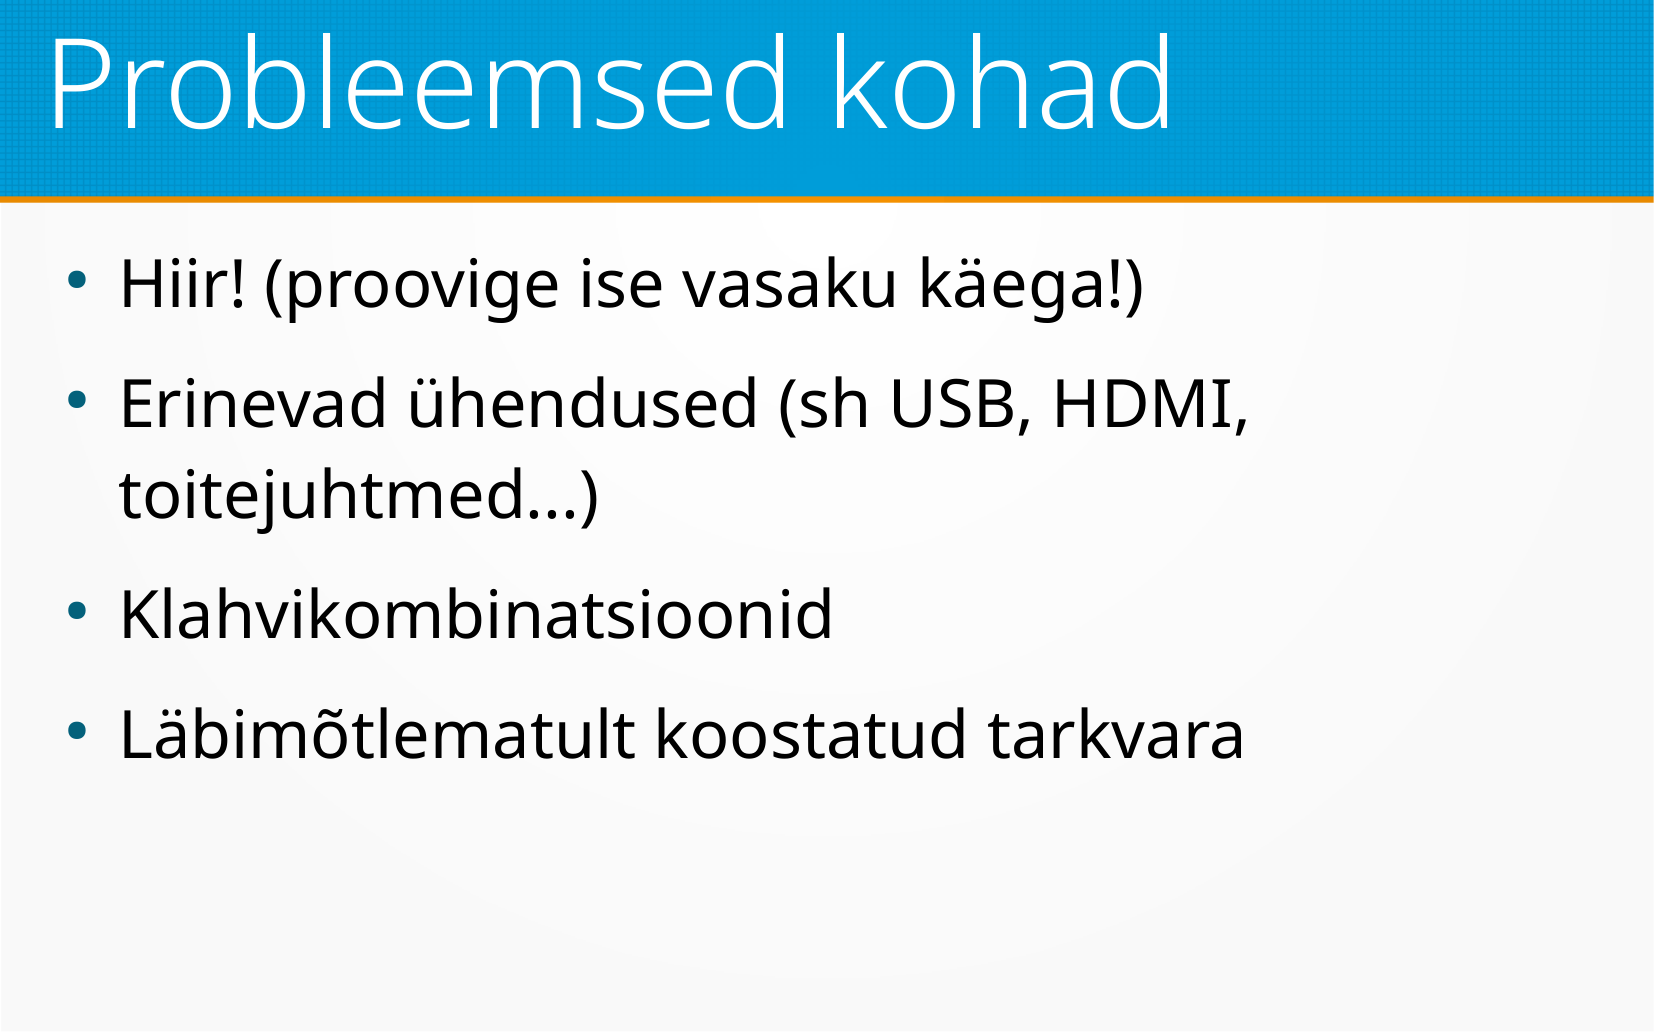

# Probleemsed kohad
Hiir! (proovige ise vasaku käega!)
Erinevad ühendused (sh USB, HDMI, toitejuhtmed...)
Klahvikombinatsioonid
Läbimõtlematult koostatud tarkvara